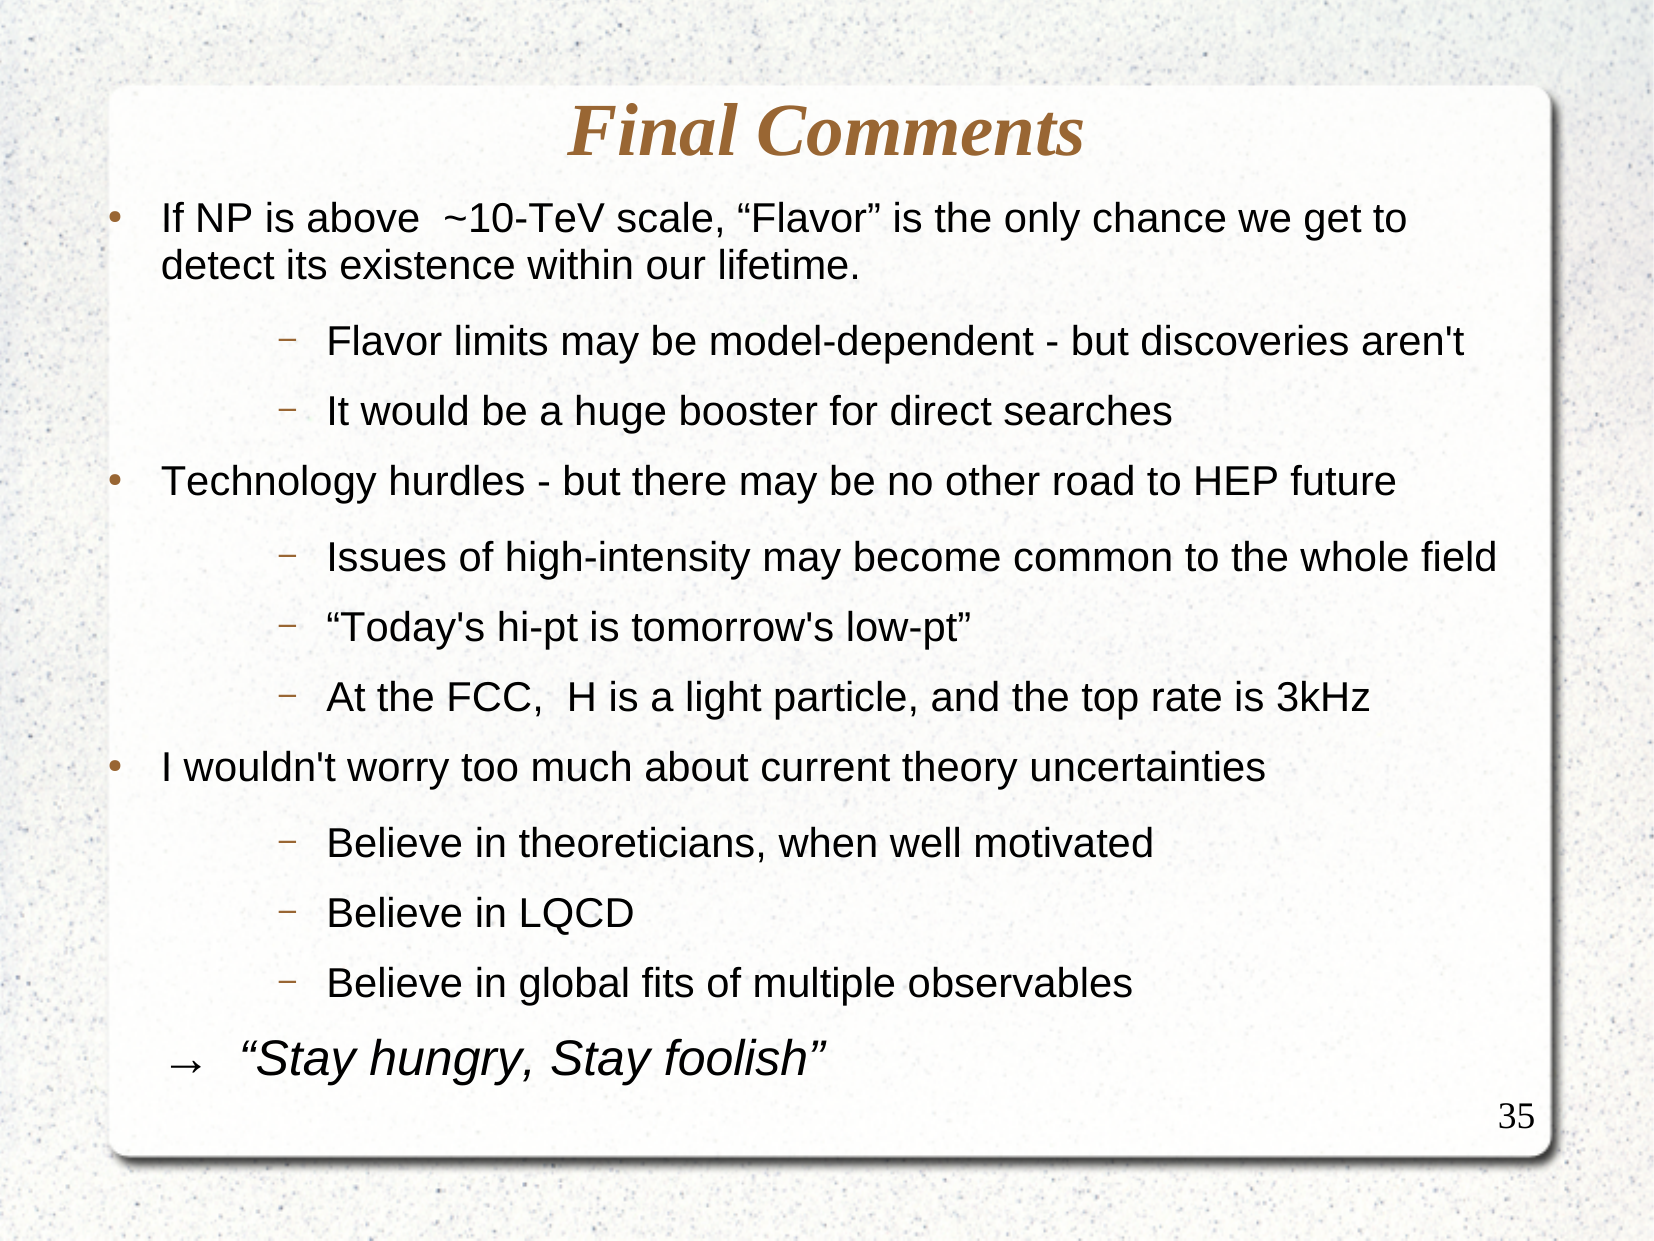

# Final Comments
If NP is above ~10-TeV scale, “Flavor” is the only chance we get to detect its existence within our lifetime.
Flavor limits may be model-dependent - but discoveries aren't
It would be a huge booster for direct searches
Technology hurdles - but there may be no other road to HEP future
Issues of high-intensity may become common to the whole field
“Today's hi-pt is tomorrow's low-pt”
At the FCC, H is a light particle, and the top rate is 3kHz
I wouldn't worry too much about current theory uncertainties
Believe in theoreticians, when well motivated
Believe in LQCD
Believe in global fits of multiple observables
→ “Stay hungry, Stay foolish”
35